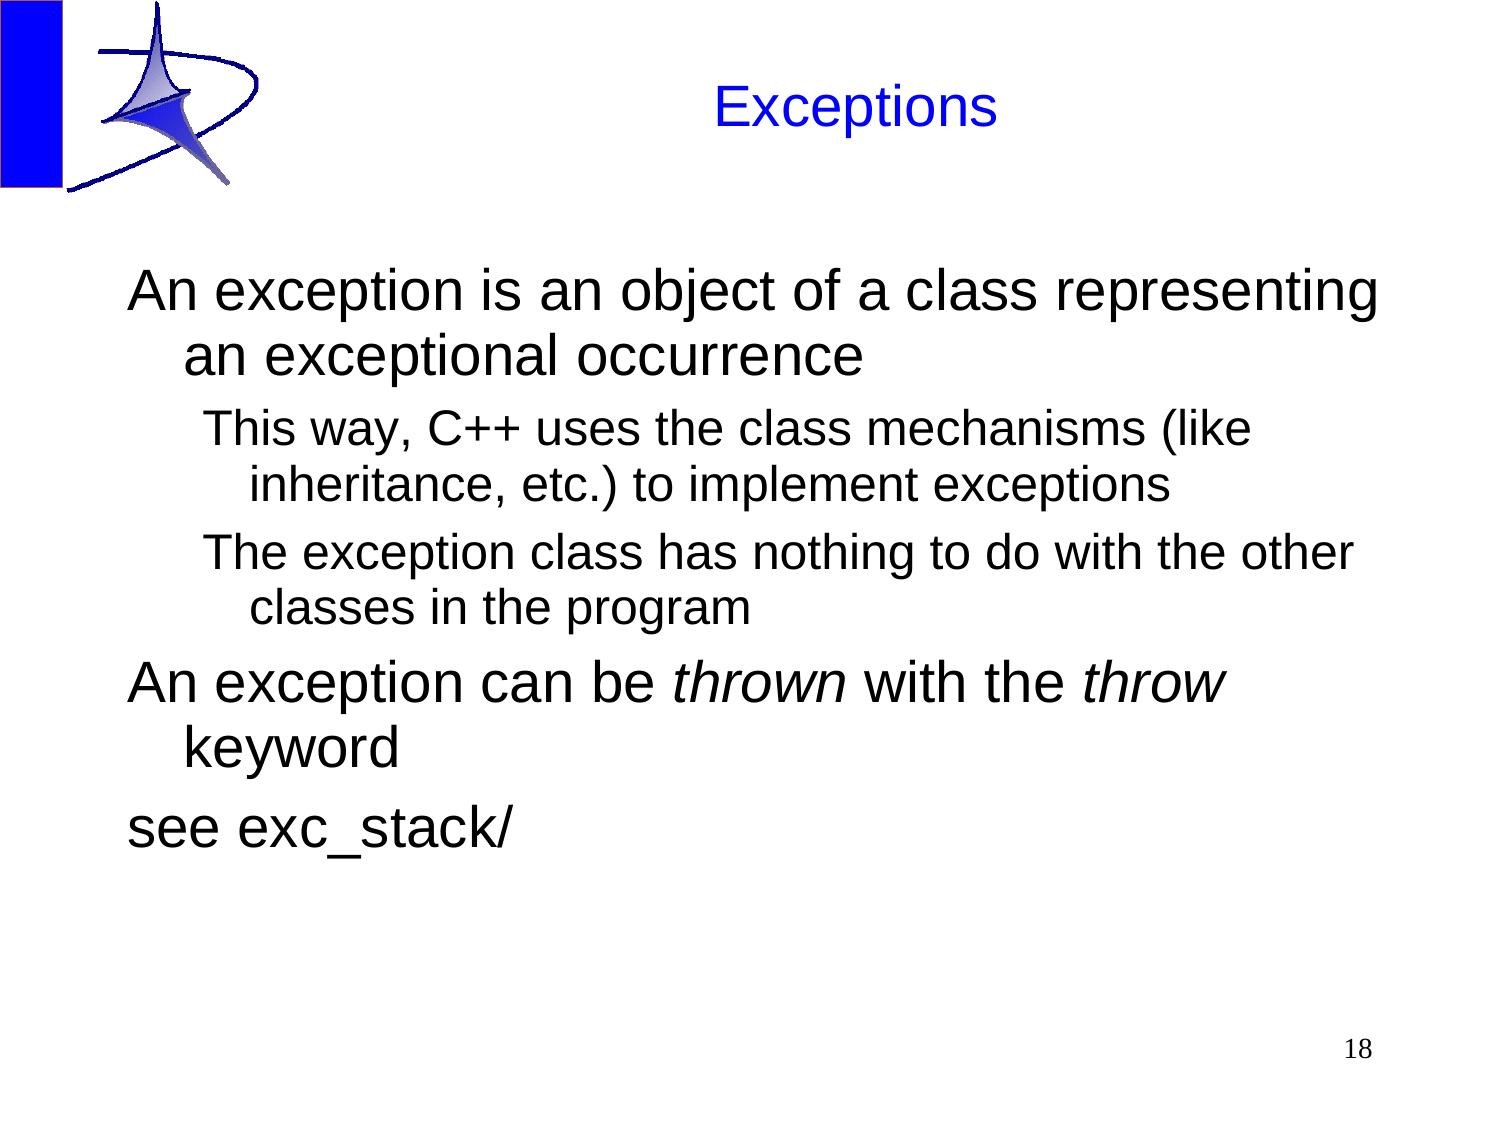

# Exceptions
An exception is an object of a class representing an exceptional occurrence
This way, C++ uses the class mechanisms (like inheritance, etc.) to implement exceptions
The exception class has nothing to do with the other classes in the program
An exception can be thrown with the throw keyword
see exc_stack/
18